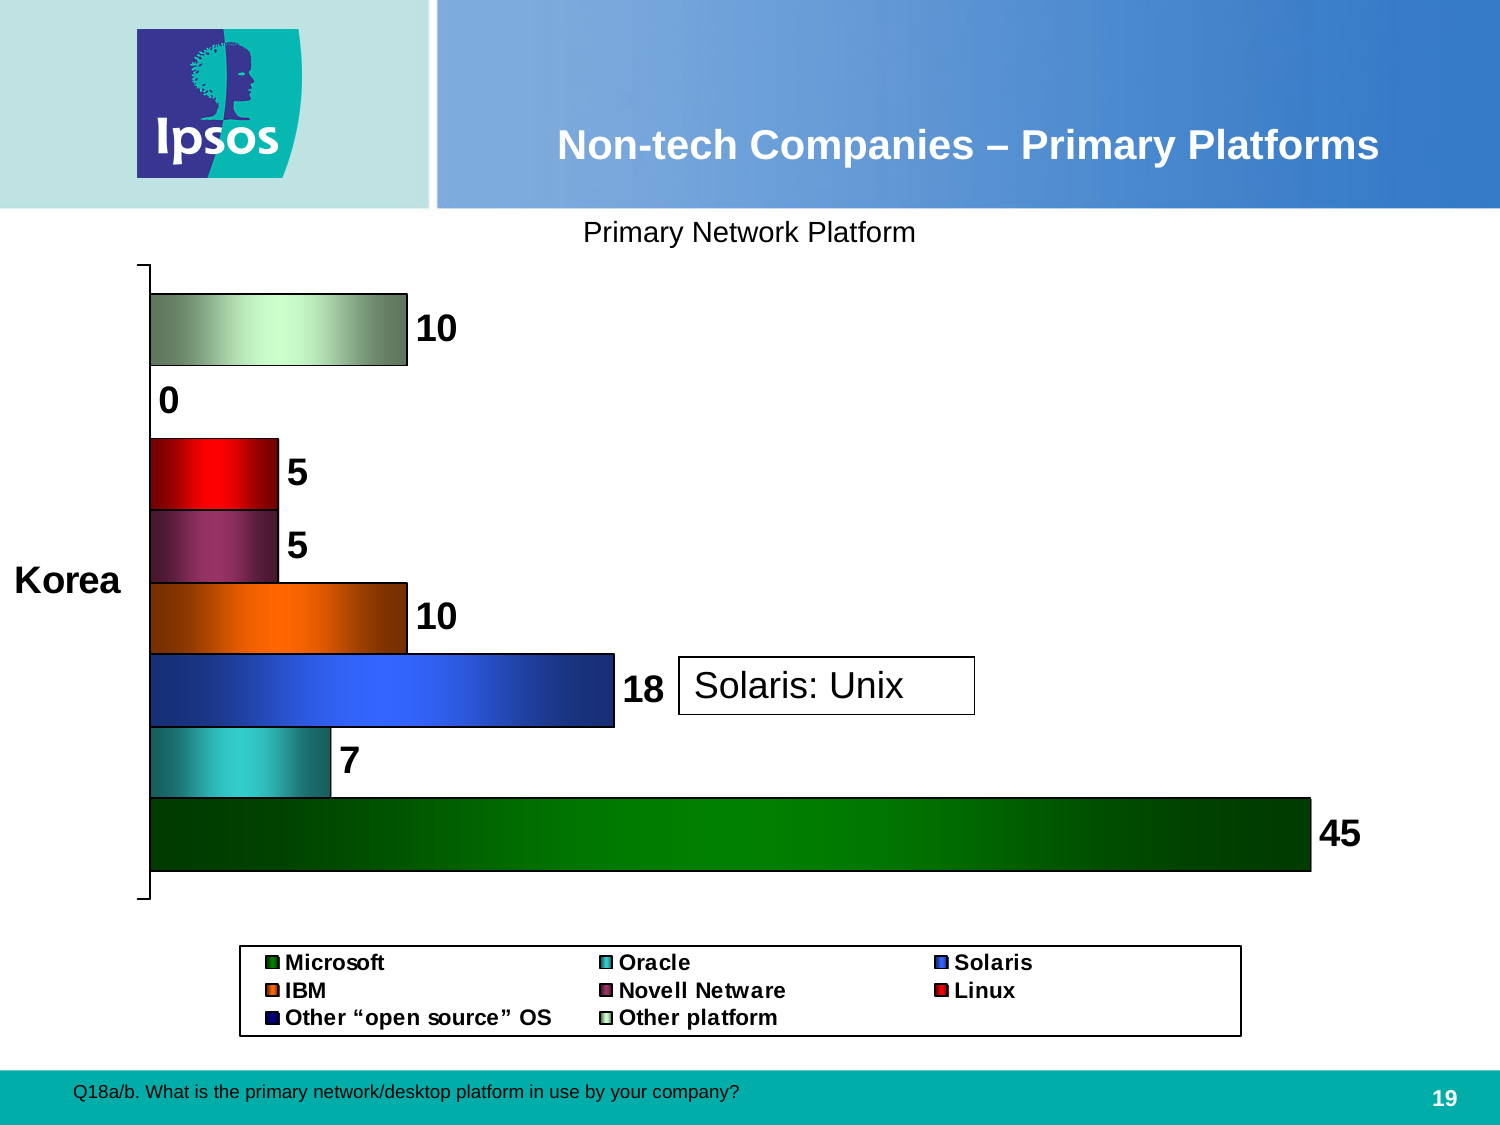

# Non-tech Companies – Primary Platforms
Primary Network Platform
Solaris: Unix
 Q18a/b. What is the primary network/desktop platform in use by your company?